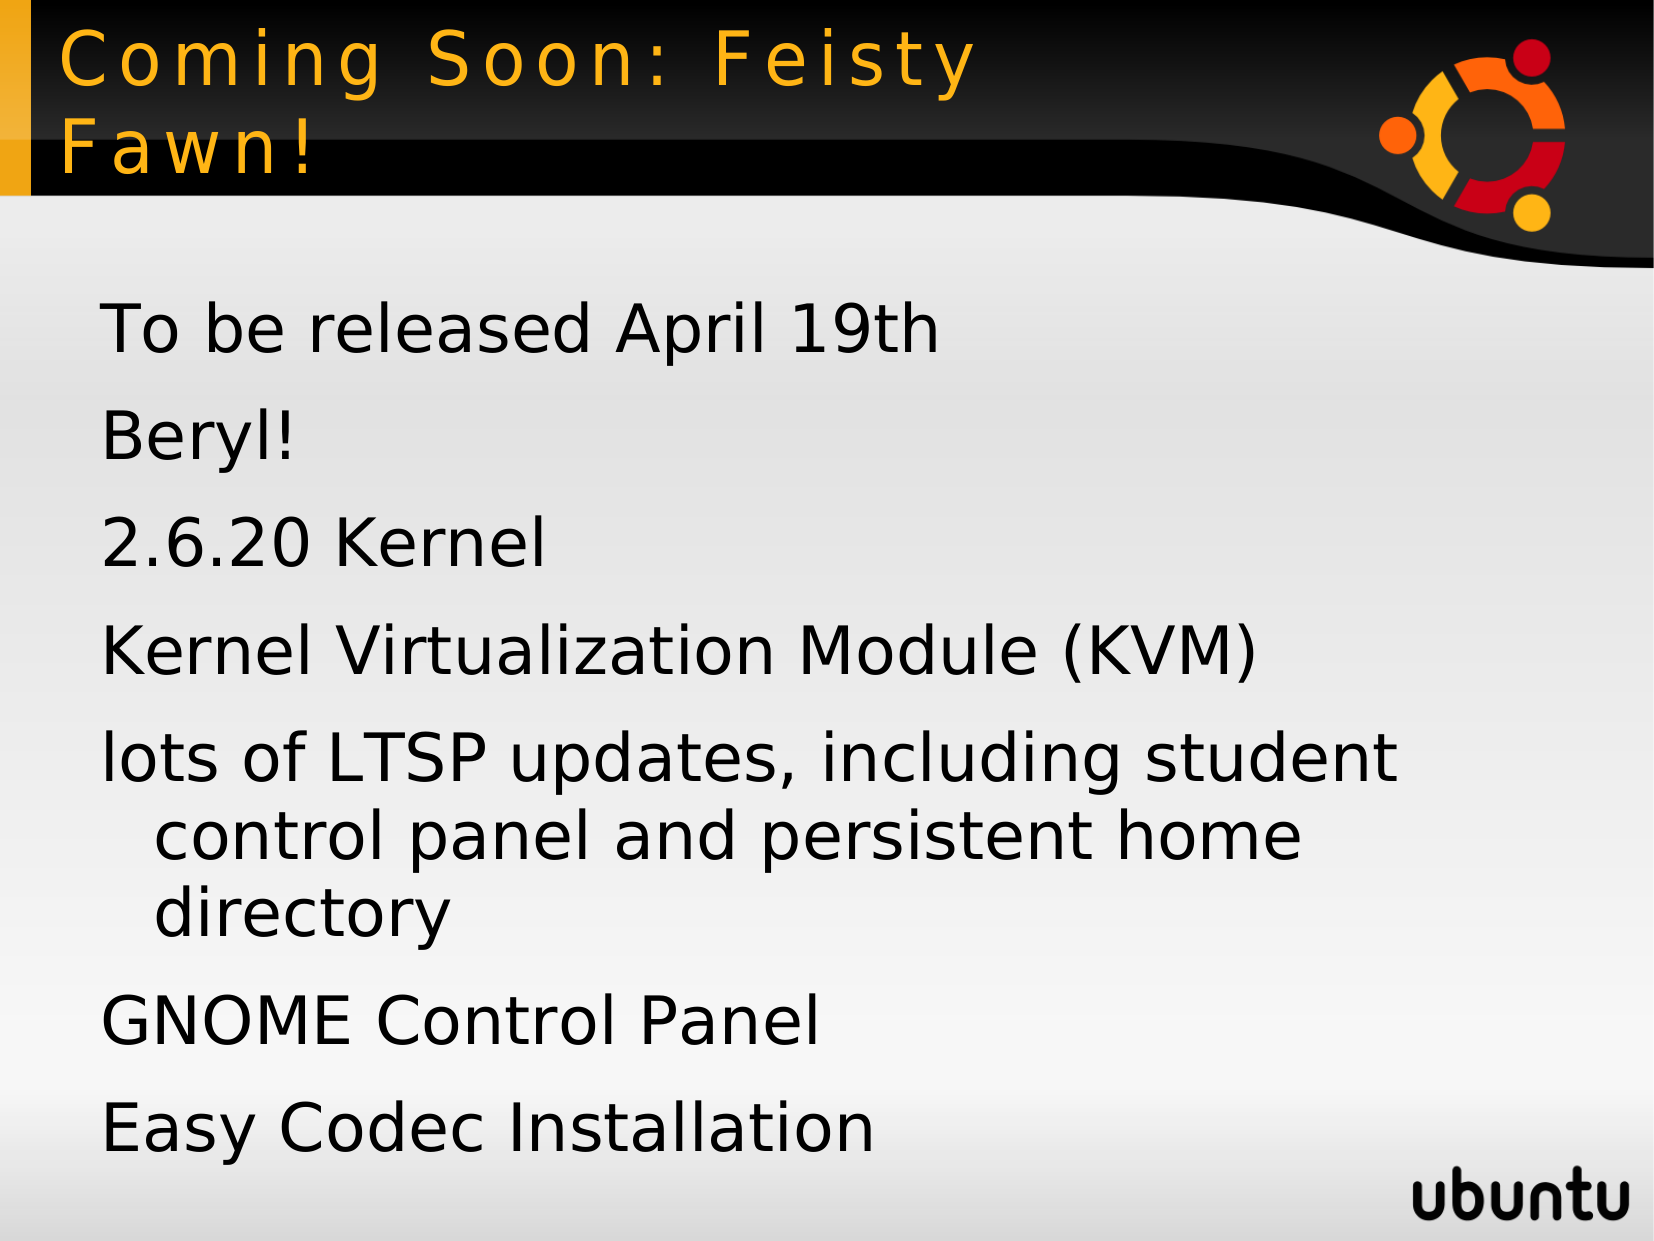

# Coming Soon: Feisty Fawn!
To be released April 19th
Beryl!
2.6.20 Kernel
Kernel Virtualization Module (KVM)
lots of LTSP updates, including student control panel and persistent home directory
GNOME Control Panel
Easy Codec Installation